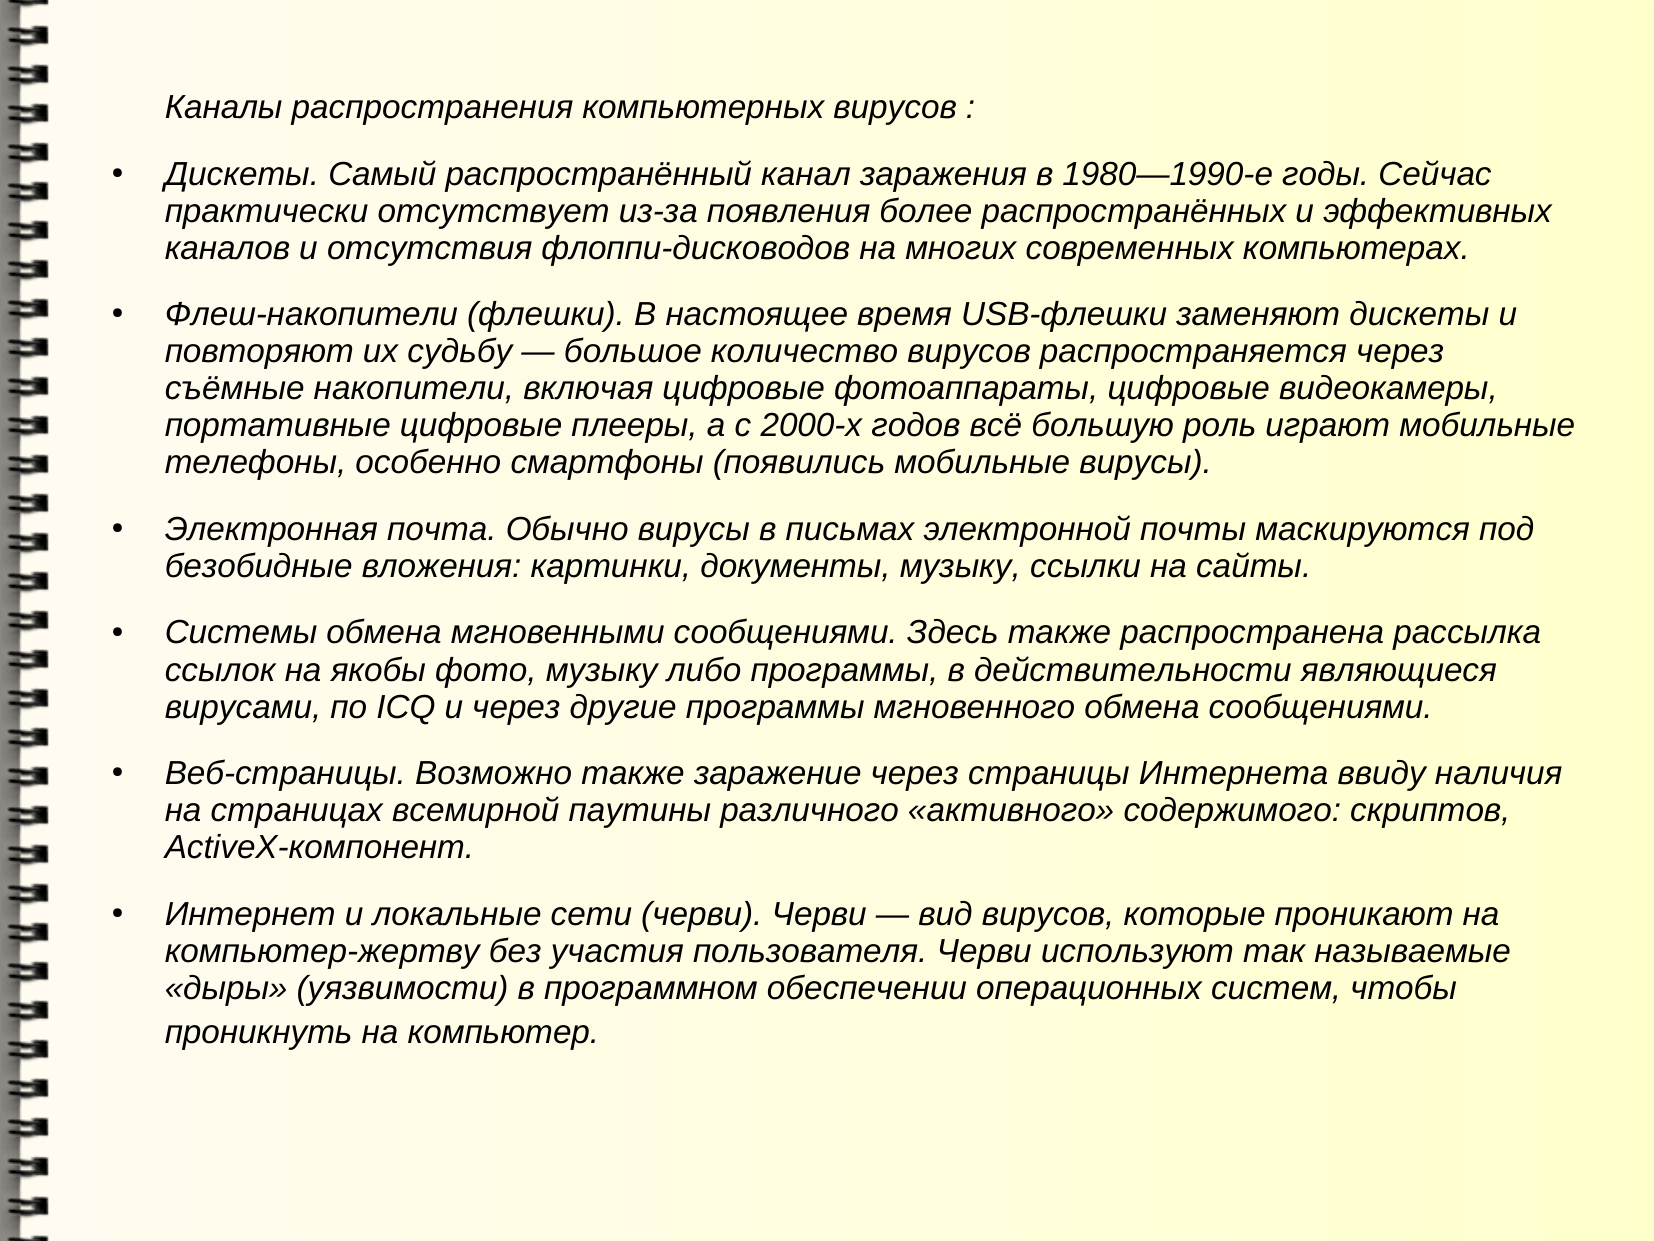

# Каналы распространения компьютерных вирусов :
Дискеты. Самый распространённый канал заражения в 1980—1990-е годы. Сейчас практически отсутствует из-за появления более распространённых и эффективных каналов и отсутствия флоппи-дисководов на многих современных компьютерах.
Флеш-накопители (флешки). В настоящее время USB-флешки заменяют дискеты и повторяют их судьбу — большое количество вирусов распространяется через съёмные накопители, включая цифровые фотоаппараты, цифровые видеокамеры, портативные цифровые плееры, а с 2000-х годов всё большую роль играют мобильные телефоны, особенно смартфоны (появились мобильные вирусы).
Электронная почта. Обычно вирусы в письмах электронной почты маскируются под безобидные вложения: картинки, документы, музыку, ссылки на сайты.
Системы обмена мгновенными сообщениями. Здесь также распространена рассылка ссылок на якобы фото, музыку либо программы, в действительности являющиеся вирусами, по ICQ и через другие программы мгновенного обмена сообщениями.
Веб-страницы. Возможно также заражение через страницы Интернета ввиду наличия на страницах всемирной паутины различного «активного» содержимого: скриптов, ActiveX-компонент.
Интернет и локальные сети (черви). Черви — вид вирусов, которые проникают на компьютер-жертву без участия пользователя. Черви используют так называемые «дыры» (уязвимости) в программном обеспечении операционных систем, чтобы проникнуть на компьютер.